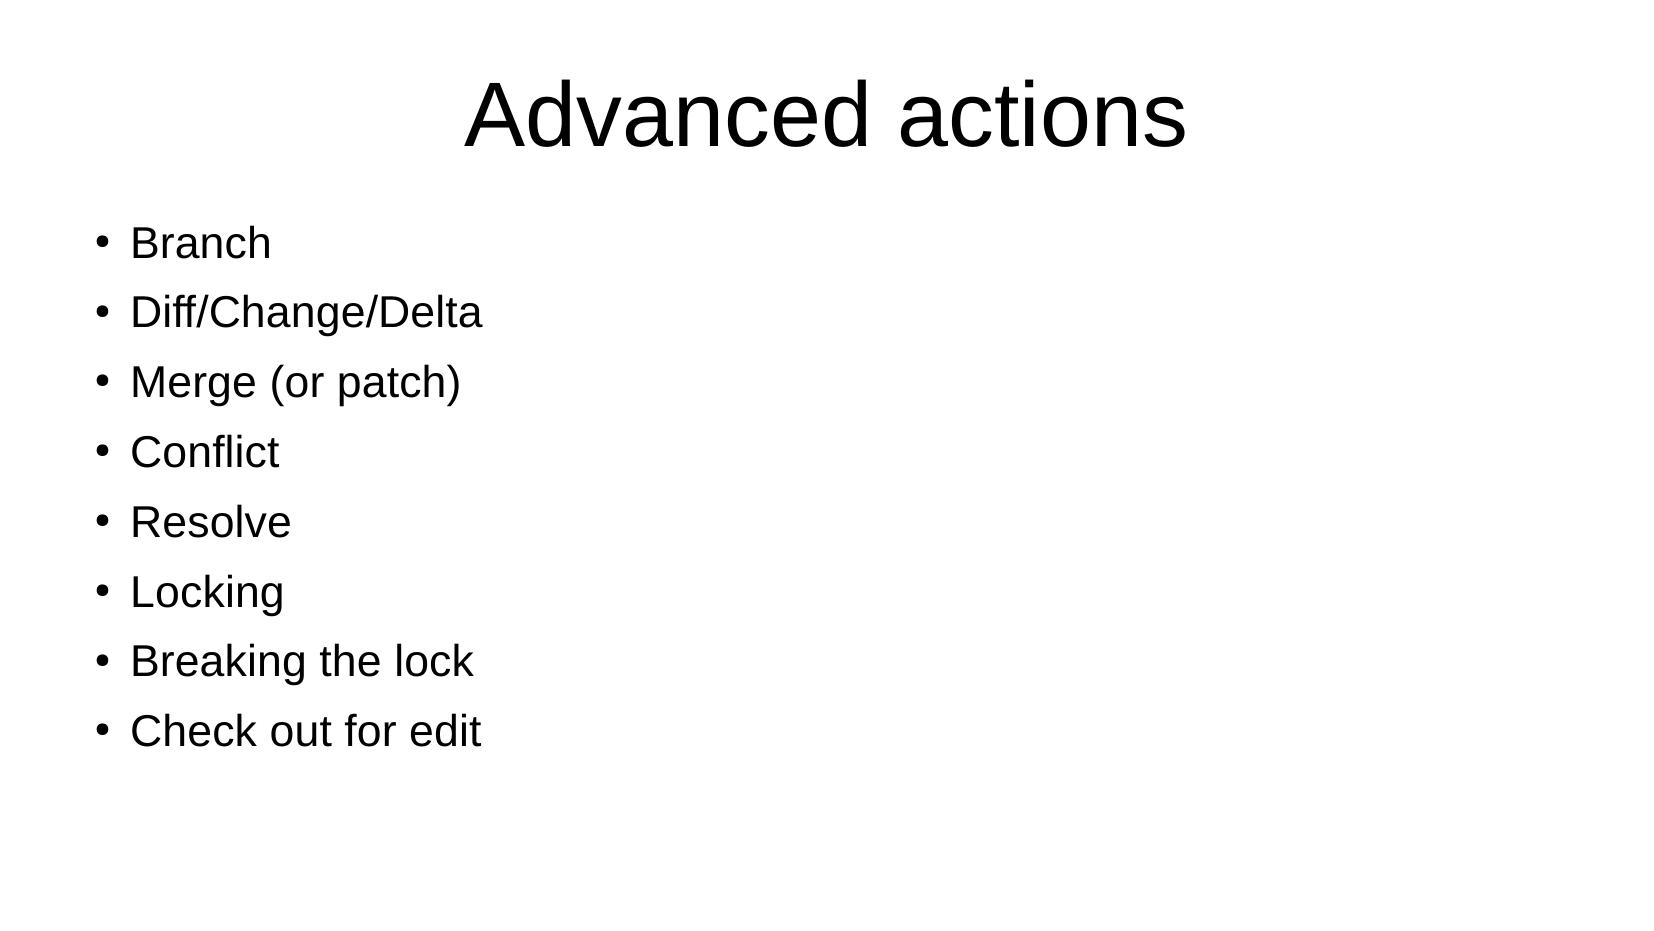

# Advanced actions
Branch
Diff/Change/Delta
Merge (or patch)
Conflict
Resolve
Locking
Breaking the lock
Check out for edit